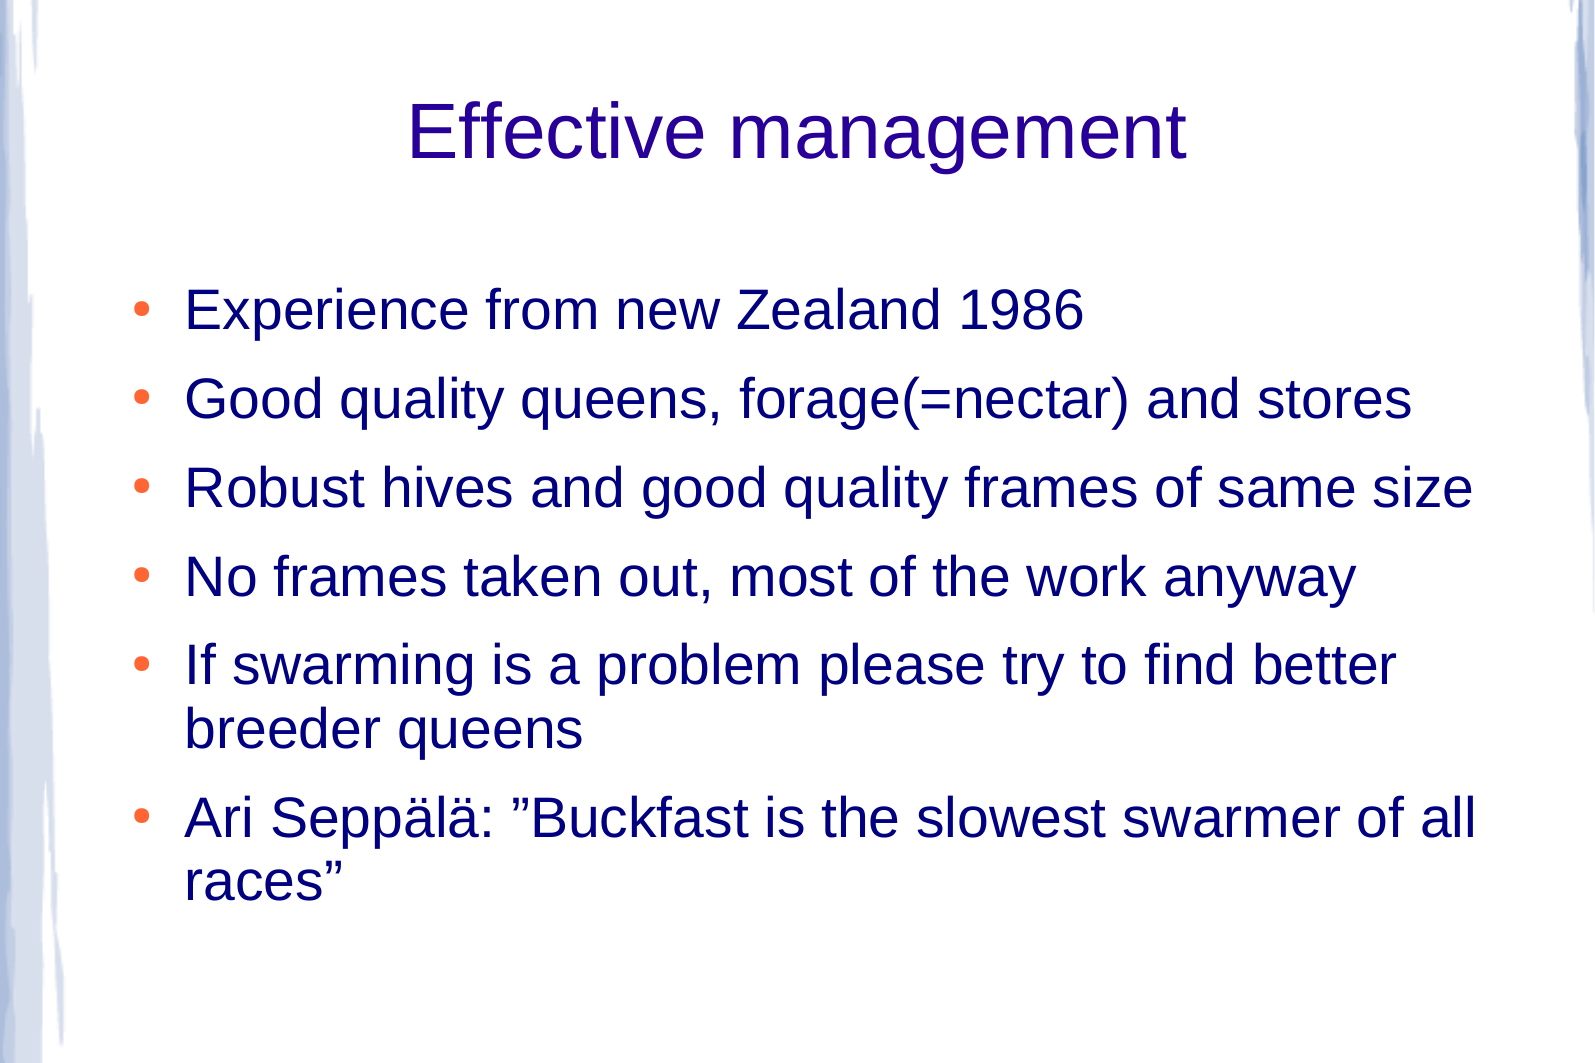

# Effective management
Experience from new Zealand 1986
Good quality queens, forage(=nectar) and stores
Robust hives and good quality frames of same size
No frames taken out, most of the work anyway
If swarming is a problem please try to find better breeder queens
Ari Seppälä: ”Buckfast is the slowest swarmer of all races”